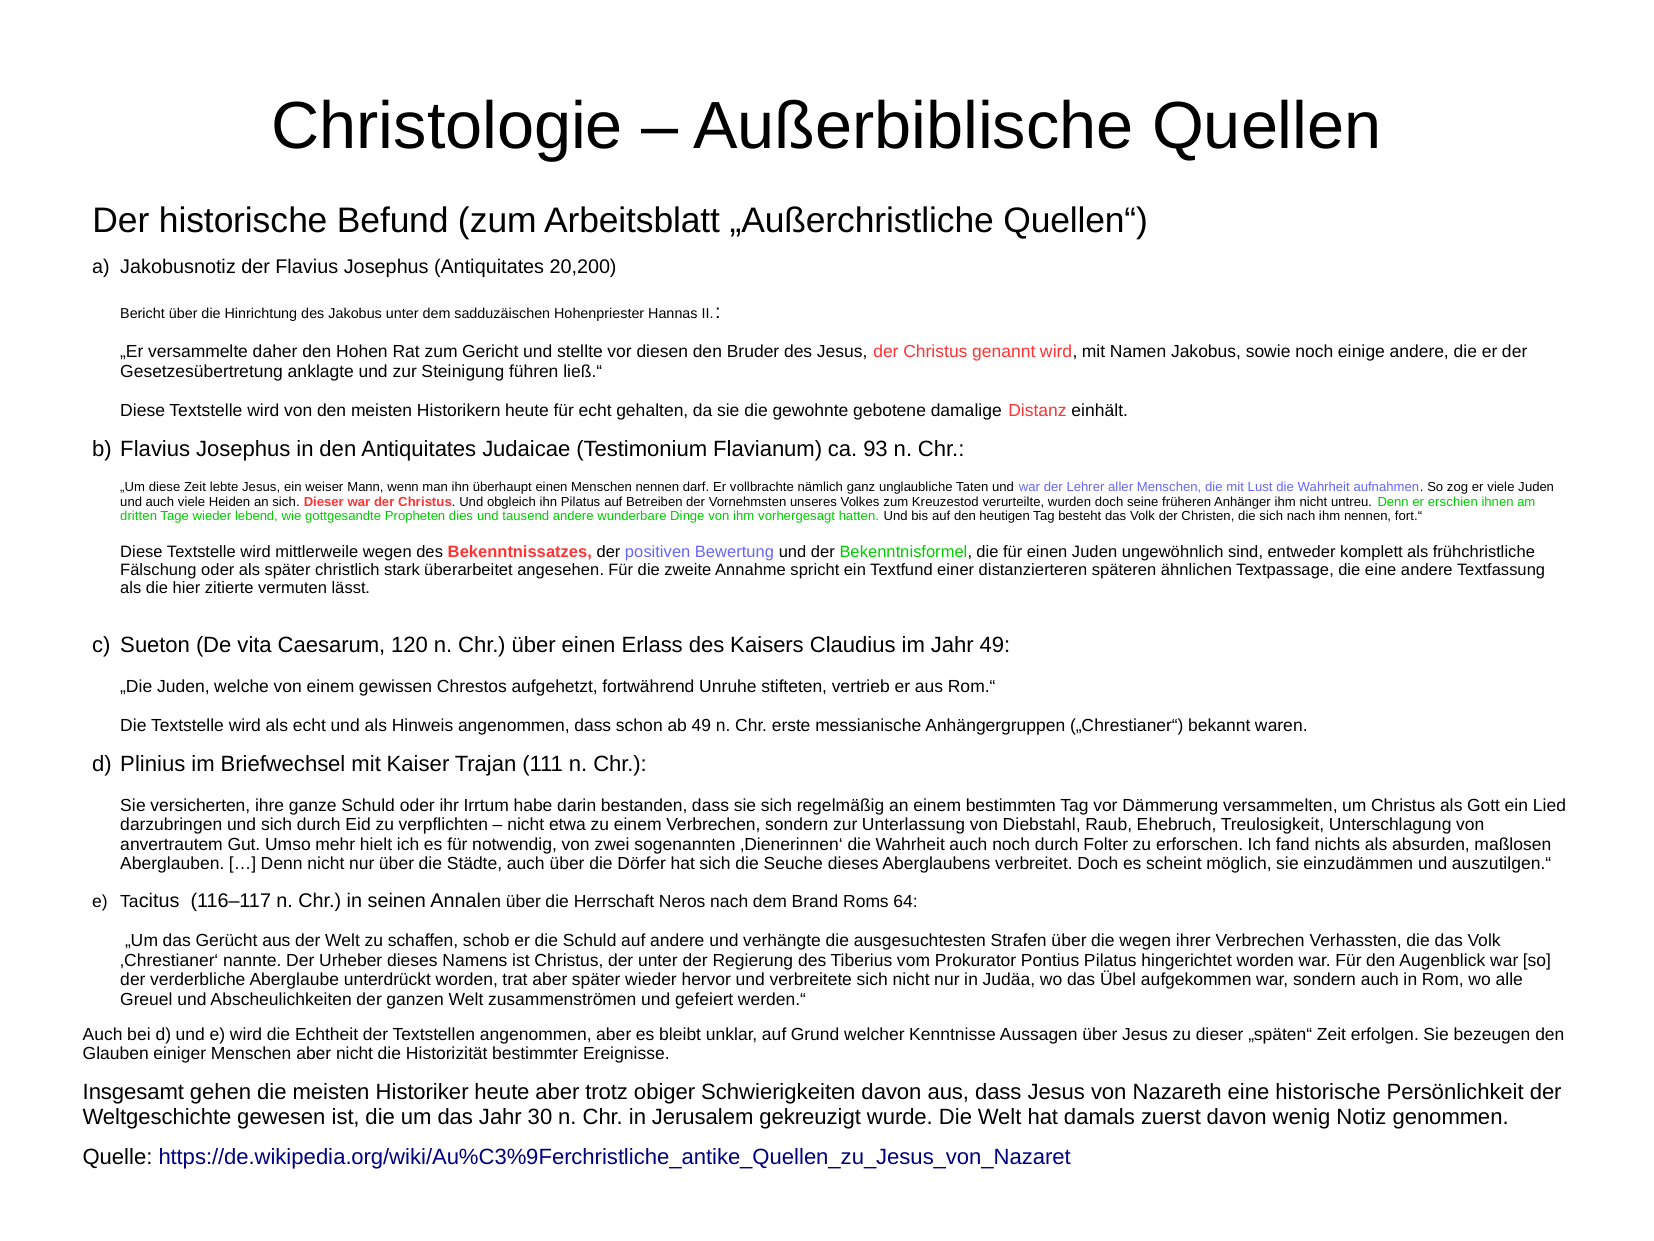

#
Christologie – Außerbiblische Quellen
 Der historische Befund (zum Arbeitsblatt „Außerchristliche Quellen“)
Jakobusnotiz der Flavius Josephus (Antiquitates 20,200)
Bericht über die Hinrichtung des Jakobus unter dem sadduzäischen Hohenpriester Hannas II.:
„Er versammelte daher den Hohen Rat zum Gericht und stellte vor diesen den Bruder des Jesus, der Christus genannt wird, mit Namen Jakobus, sowie noch einige andere, die er der Gesetzesübertretung anklagte und zur Steinigung führen ließ.“
Diese Textstelle wird von den meisten Historikern heute für echt gehalten, da sie die gewohnte gebotene damalige Distanz einhält.
Flavius Josephus in den Antiquitates Judaicae (Testimonium Flavianum) ca. 93 n. Chr.:
„Um diese Zeit lebte Jesus, ein weiser Mann, wenn man ihn überhaupt einen Menschen nennen darf. Er vollbrachte nämlich ganz unglaubliche Taten und war der Lehrer aller Menschen, die mit Lust die Wahrheit aufnahmen. So zog er viele Juden und auch viele Heiden an sich. Dieser war der Christus. Und obgleich ihn Pilatus auf Betreiben der Vornehmsten unseres Volkes zum Kreuzestod verurteilte, wurden doch seine früheren Anhänger ihm nicht untreu. Denn er erschien ihnen am dritten Tage wieder lebend, wie gottgesandte Propheten dies und tausend andere wunderbare Dinge von ihm vorhergesagt hatten. Und bis auf den heutigen Tag besteht das Volk der Christen, die sich nach ihm nennen, fort.“
Diese Textstelle wird mittlerweile wegen des Bekenntnissatzes, der positiven Bewertung und der Bekenntnisformel, die für einen Juden ungewöhnlich sind, entweder komplett als frühchristliche Fälschung oder als später christlich stark überarbeitet angesehen. Für die zweite Annahme spricht ein Textfund einer distanzierteren späteren ähnlichen Textpassage, die eine andere Textfassung als die hier zitierte vermuten lässt.
Sueton (De vita Caesarum, 120 n. Chr.) über einen Erlass des Kaisers Claudius im Jahr 49:
„Die Juden, welche von einem gewissen Chrestos aufgehetzt, fortwährend Unruhe stifteten, vertrieb er aus Rom.“
Die Textstelle wird als echt und als Hinweis angenommen, dass schon ab 49 n. Chr. erste messianische Anhängergruppen („Chrestianer“) bekannt waren.
Plinius im Briefwechsel mit Kaiser Trajan (111 n. Chr.):
Sie versicherten, ihre ganze Schuld oder ihr Irrtum habe darin bestanden, dass sie sich regelmäßig an einem bestimmten Tag vor Dämmerung versammelten, um Christus als Gott ein Lied darzubringen und sich durch Eid zu verpflichten – nicht etwa zu einem Verbrechen, sondern zur Unterlassung von Diebstahl, Raub, Ehebruch, Treulosigkeit, Unterschlagung von anvertrautem Gut. Umso mehr hielt ich es für notwendig, von zwei sogenannten ‚Dienerinnen‘ die Wahrheit auch noch durch Folter zu erforschen. Ich fand nichts als absurden, maßlosen Aberglauben. […] Denn nicht nur über die Städte, auch über die Dörfer hat sich die Seuche dieses Aberglaubens verbreitet. Doch es scheint möglich, sie einzudämmen und auszutilgen.“
Tacitus (116–117 n. Chr.) in seinen Annalen über die Herrschaft Neros nach dem Brand Roms 64:
 „Um das Gerücht aus der Welt zu schaffen, schob er die Schuld auf andere und verhängte die ausgesuchtesten Strafen über die wegen ihrer Verbrechen Verhassten, die das Volk ‚Chrestianer‘ nannte. Der Urheber dieses Namens ist Christus, der unter der Regierung des Tiberius vom Prokurator Pontius Pilatus hingerichtet worden war. Für den Augenblick war [so] der verderbliche Aberglaube unterdrückt worden, trat aber später wieder hervor und verbreitete sich nicht nur in Judäa, wo das Übel aufgekommen war, sondern auch in Rom, wo alle Greuel und Abscheulichkeiten der ganzen Welt zusammenströmen und gefeiert werden.“
Auch bei d) und e) wird die Echtheit der Textstellen angenommen, aber es bleibt unklar, auf Grund welcher Kenntnisse Aussagen über Jesus zu dieser „späten“ Zeit erfolgen. Sie bezeugen den Glauben einiger Menschen aber nicht die Historizität bestimmter Ereignisse.
Insgesamt gehen die meisten Historiker heute aber trotz obiger Schwierigkeiten davon aus, dass Jesus von Nazareth eine historische Persönlichkeit der Weltgeschichte gewesen ist, die um das Jahr 30 n. Chr. in Jerusalem gekreuzigt wurde. Die Welt hat damals zuerst davon wenig Notiz genommen.
Quelle: https://de.wikipedia.org/wiki/Au%C3%9Ferchristliche_antike_Quellen_zu_Jesus_von_Nazaret